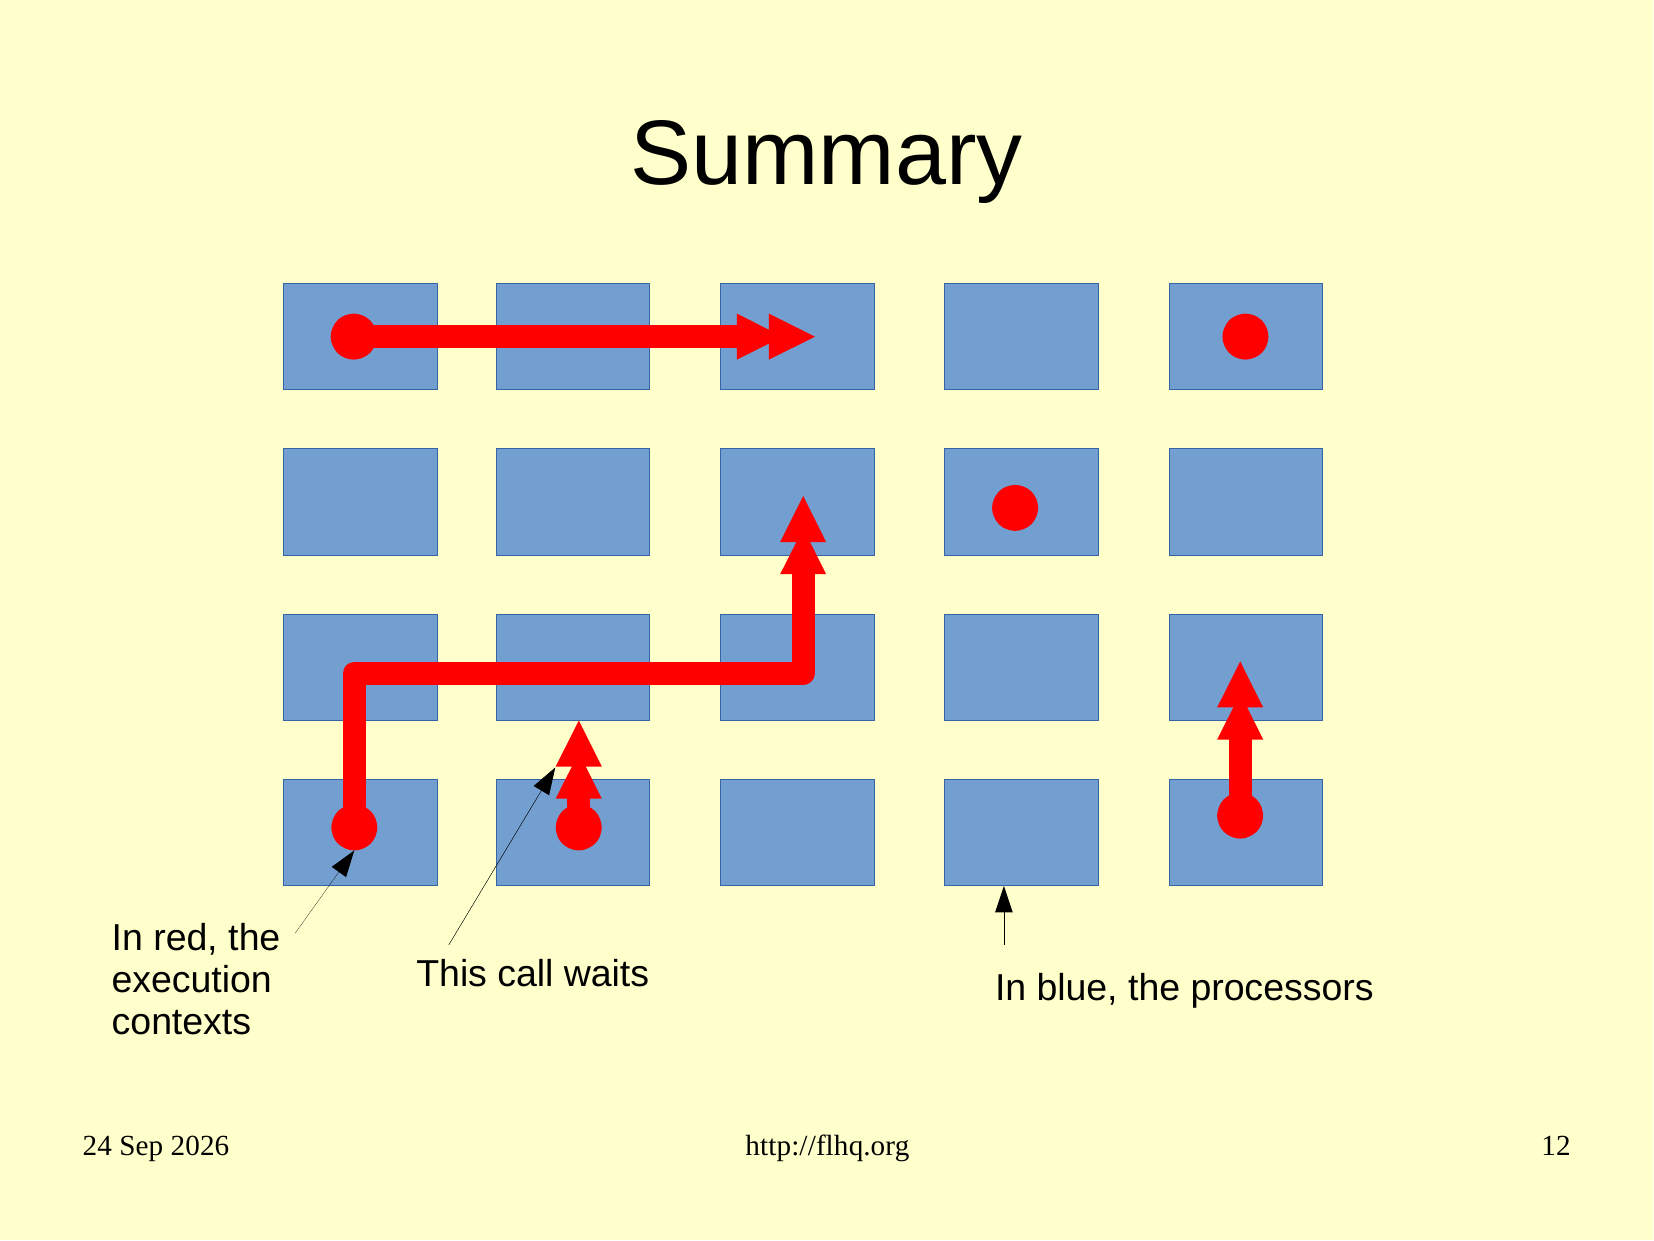

# Summary
In red, the
execution
contexts
This call waits
In blue, the processors
http://flhq.org
12